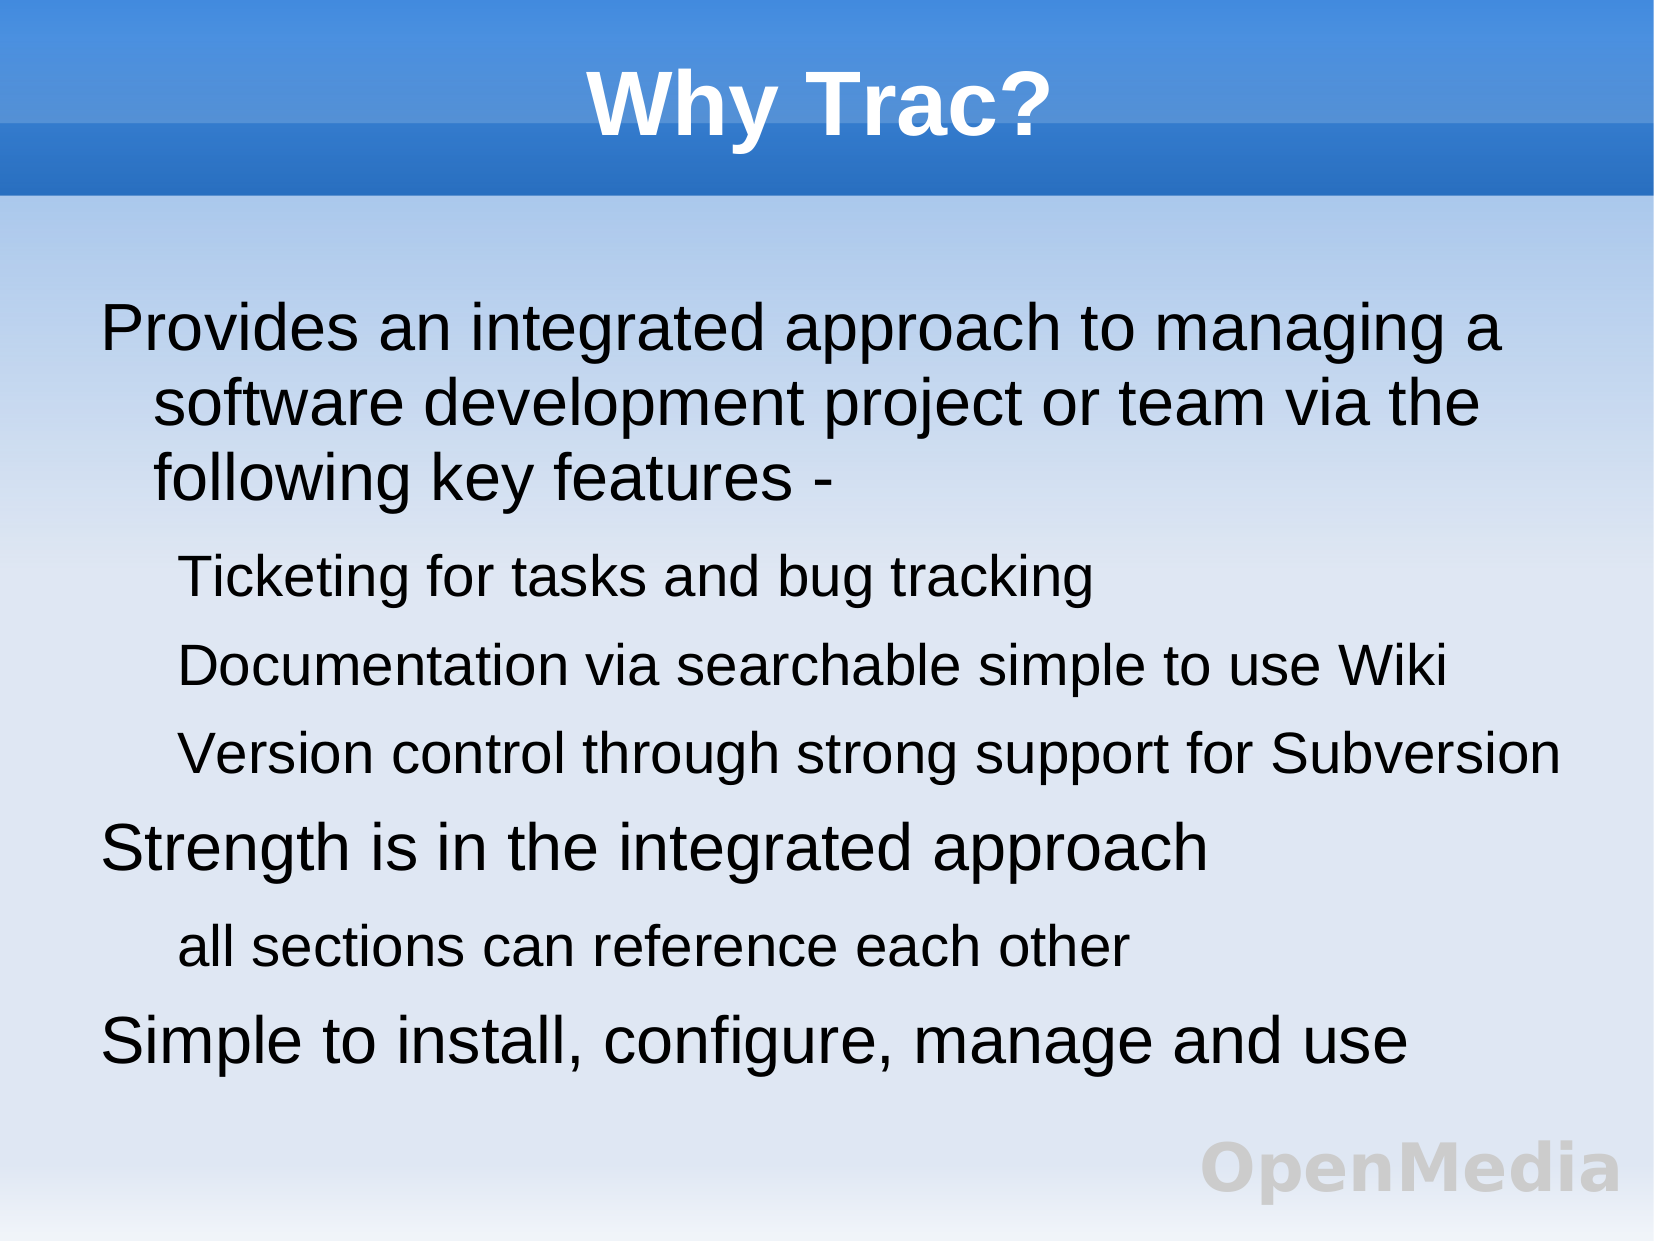

# Why Trac?
Provides an integrated approach to managing a software development project or team via the following key features -
Ticketing for tasks and bug tracking
Documentation via searchable simple to use Wiki
Version control through strong support for Subversion
Strength is in the integrated approach
all sections can reference each other
Simple to install, configure, manage and use
4